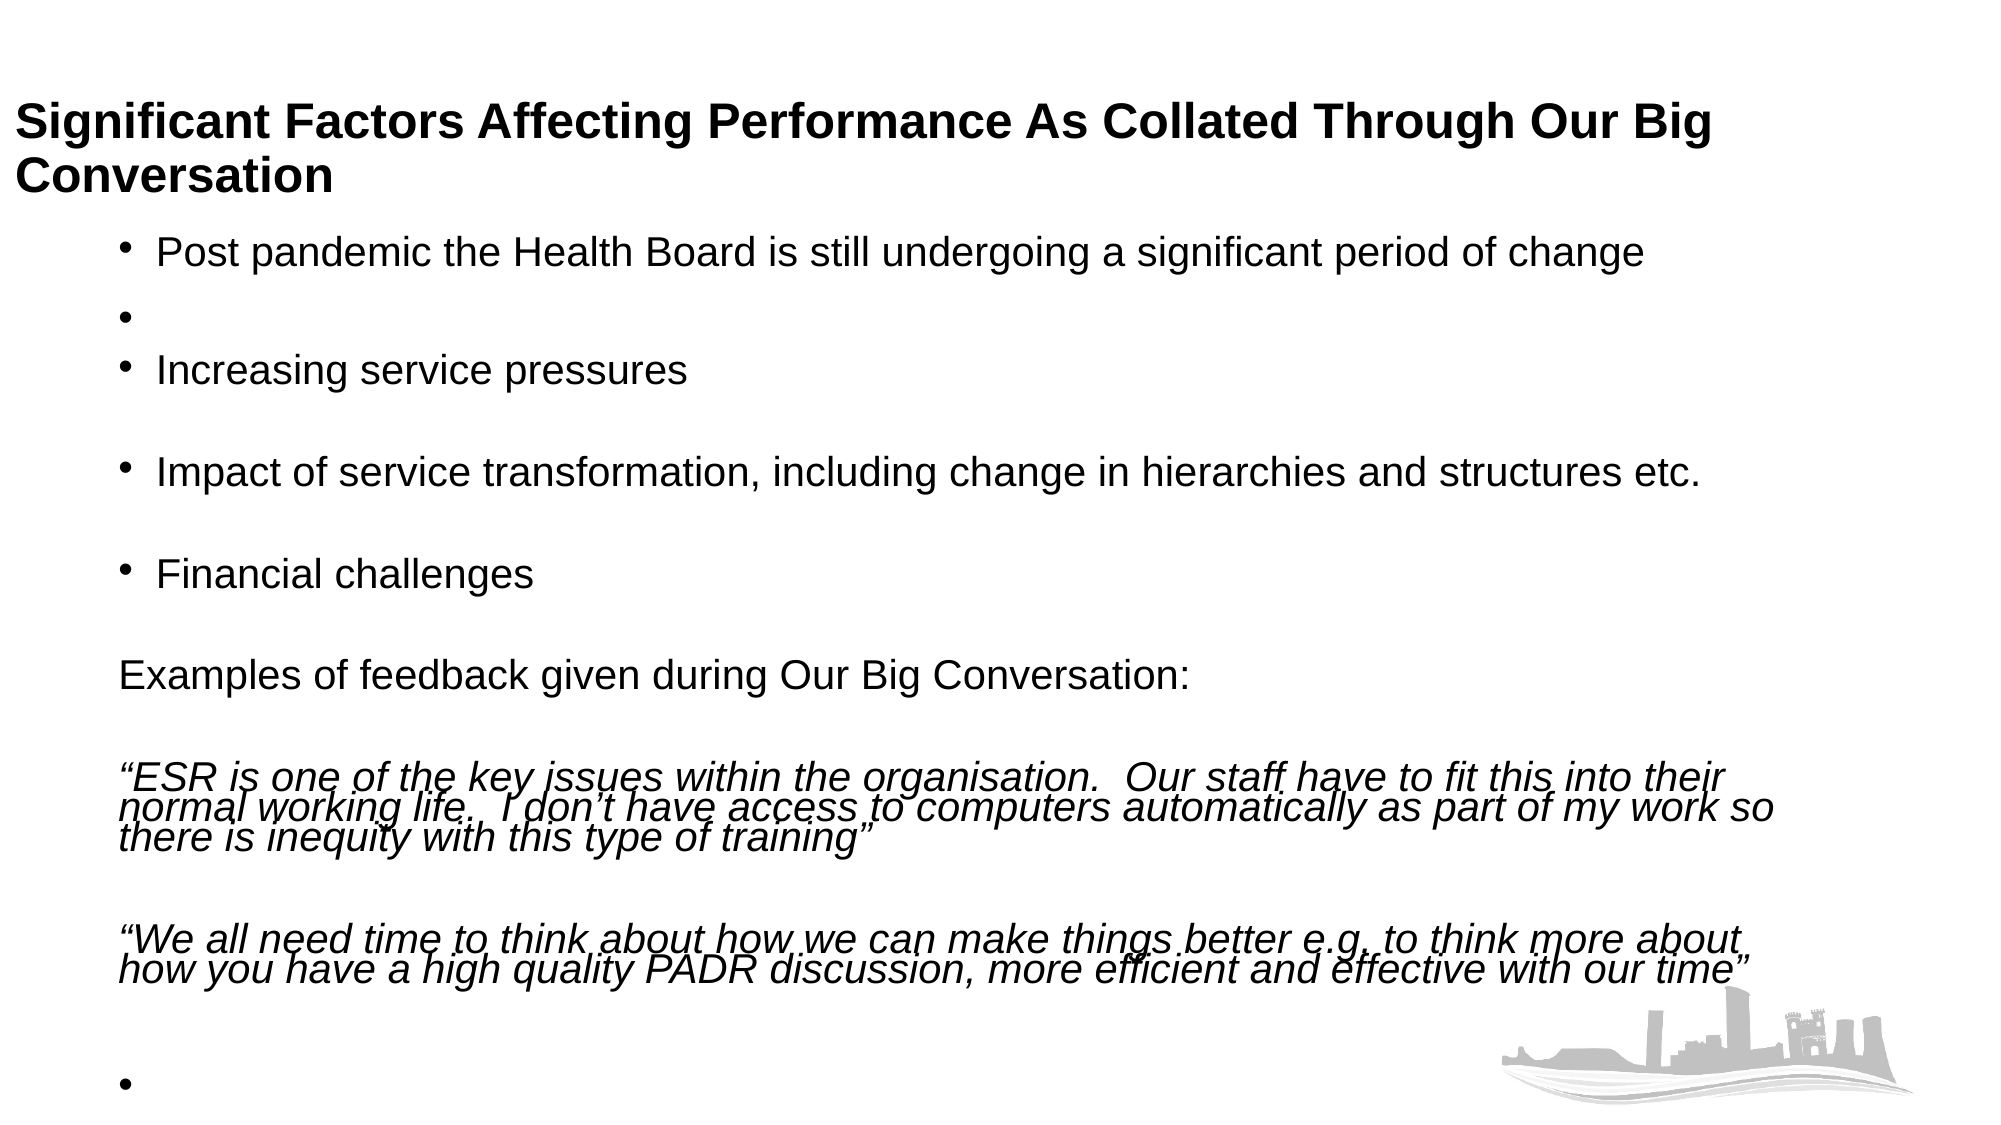

Significant Factors Affecting Performance As Collated Through Our Big Conversation
# Post pandemic the Health Board is still undergoing a significant period of change
Increasing service pressures
Impact of service transformation, including change in hierarchies and structures etc.
Financial challenges
Examples of feedback given during Our Big Conversation:
“ESR is one of the key issues within the organisation. Our staff have to fit this into their normal working life. I don’t have access to computers automatically as part of my work so there is inequity with this type of training”
“We all need time to think about how we can make things better e.g. to think more about how you have a high quality PADR discussion, more efficient and effective with our time”